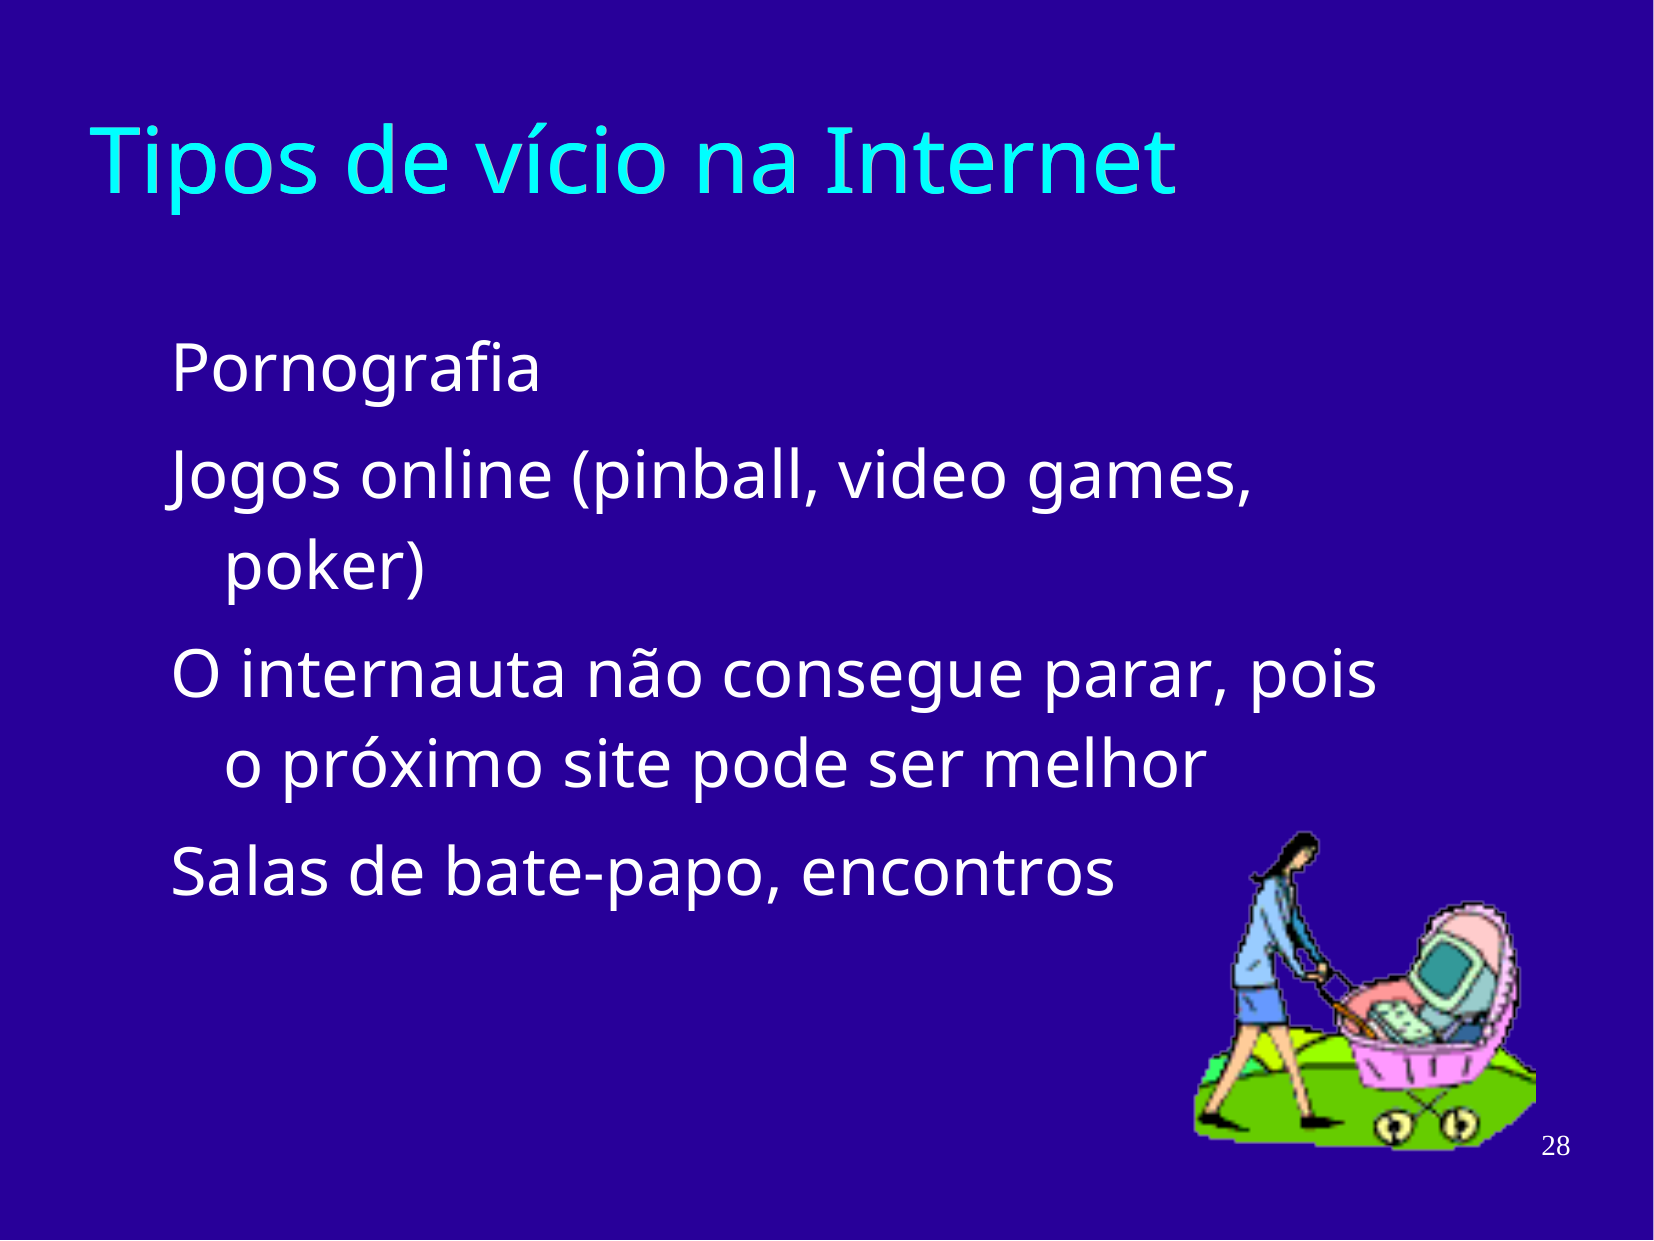

# Tipos de vício na Internet
Pornografia
Jogos online (pinball, video games, poker)
O internauta não consegue parar, pois o próximo site pode ser melhor
Salas de bate-papo, encontros
28